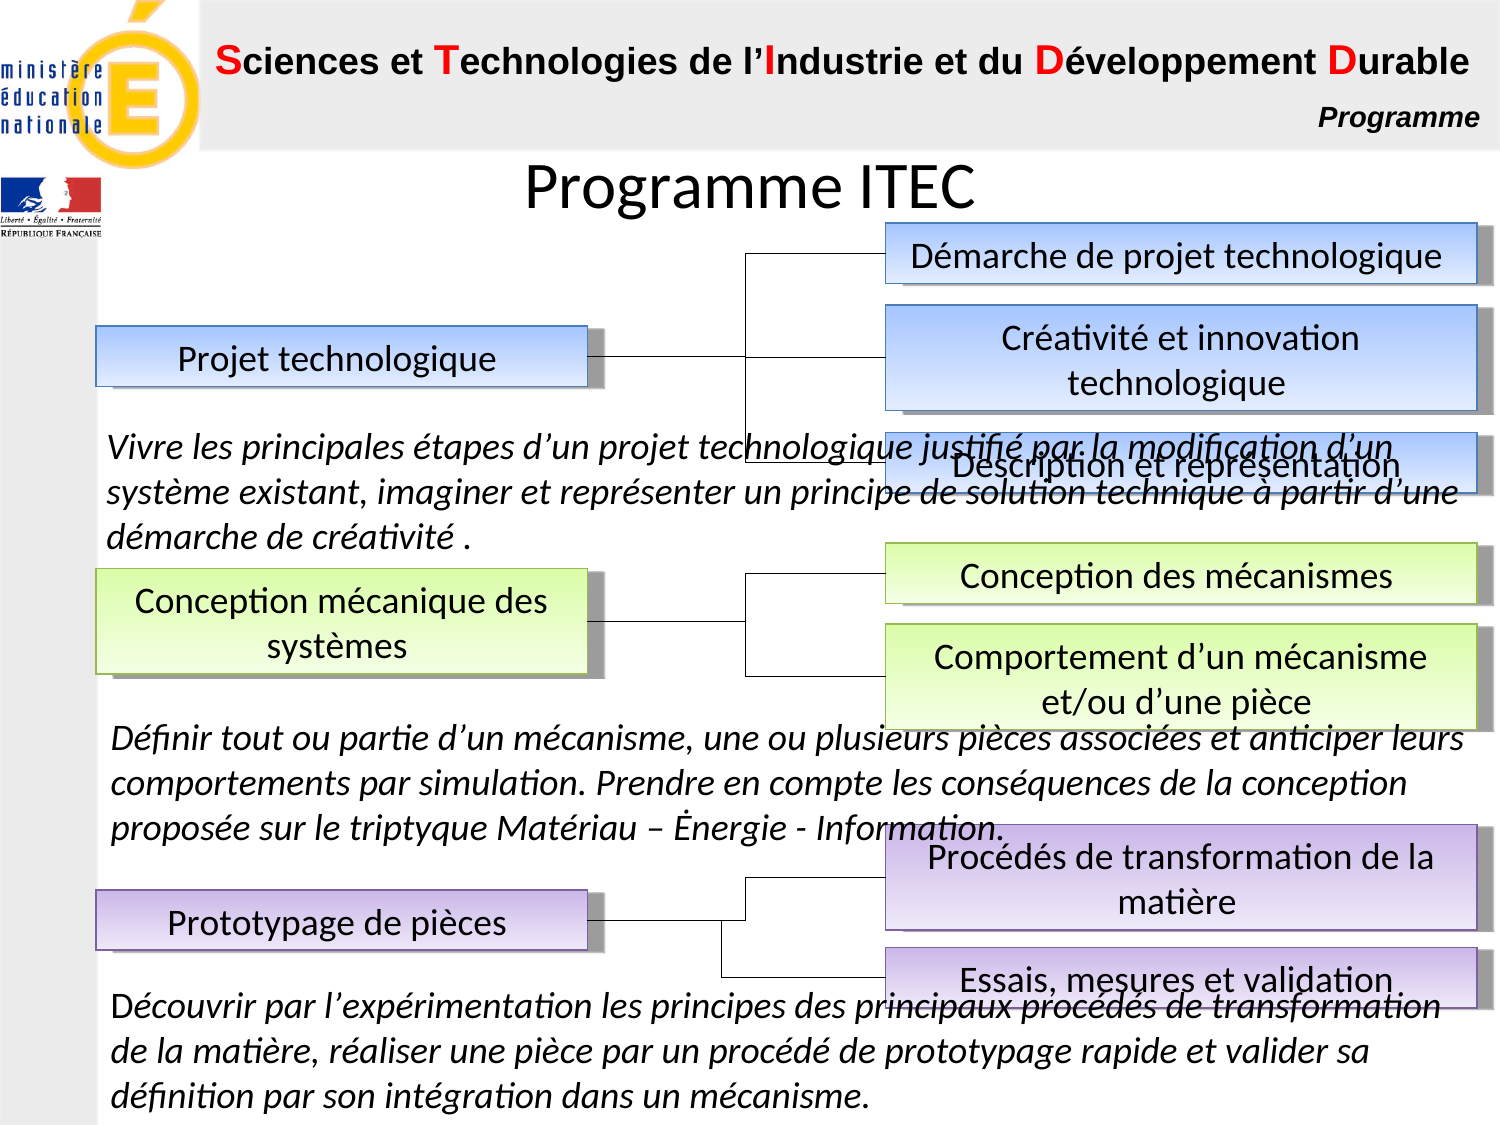

# Programme ITEC
Démarche de projet technologique
Créativité et innovation technologique
Description et représentation
Projet technologique
Vivre les principales étapes d’un projet technologique justifié par la modification d’un système existant, imaginer et représenter un principe de solution technique à partir d’une démarche de créativité .
Conception des mécanismes
Comportement d’un mécanisme et/ou d’une pièce
Conception mécanique des systèmes
Définir tout ou partie d’un mécanisme, une ou plusieurs pièces associées et anticiper leurs comportements par simulation. Prendre en compte les conséquences de la conception proposée sur le triptyque Matériau – Ėnergie - Information.
Procédés de transformation de la matière
Essais, mesures et validation
Prototypage de pièces
Découvrir par l’expérimentation les principes des principaux procédés de transformation de la matière, réaliser une pièce par un procédé de prototypage rapide et valider sa définition par son intégration dans un mécanisme.